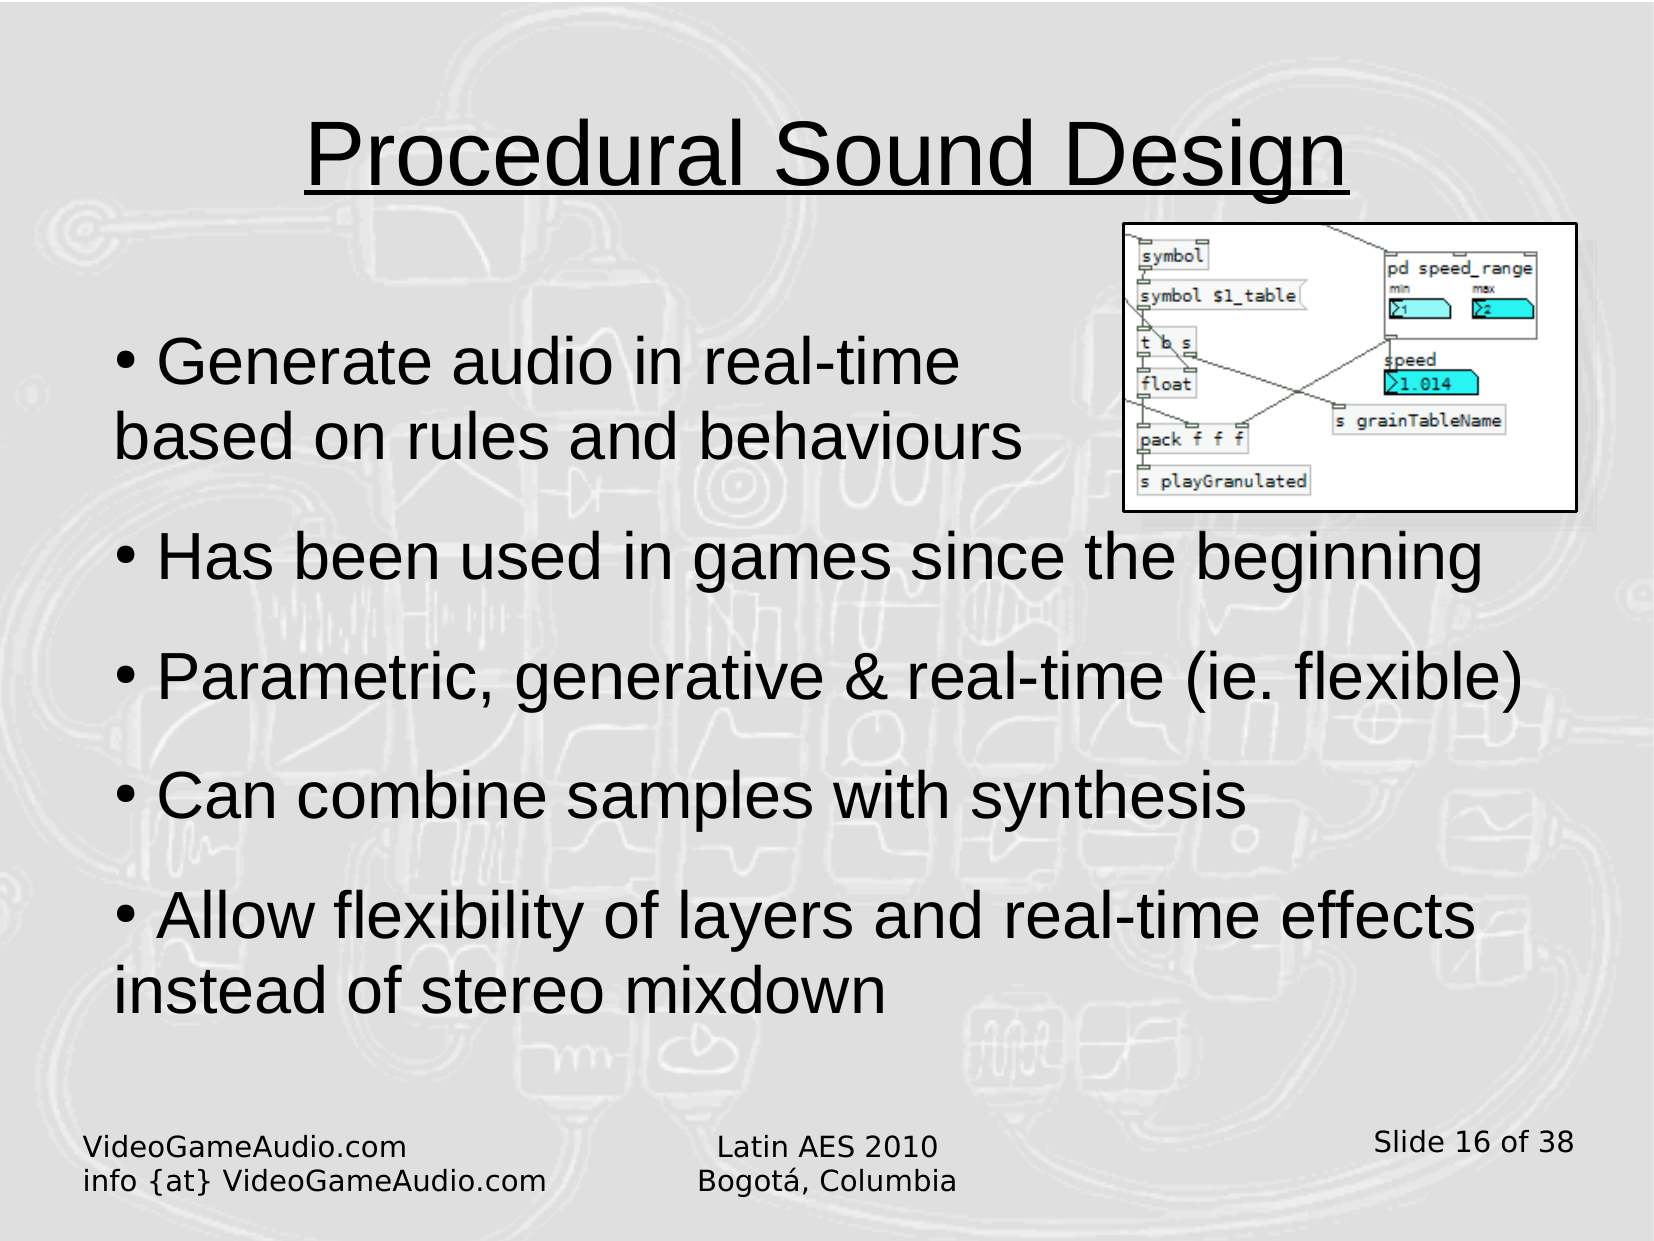

# Procedural Sound Design
 Generate audio in real-time	 					based on rules and behaviours
 Has been used in games since the beginning
 Parametric, generative & real-time (ie. flexible)
 Can combine samples with synthesis
 Allow flexibility of layers and real-time effects instead of stereo mixdown
16